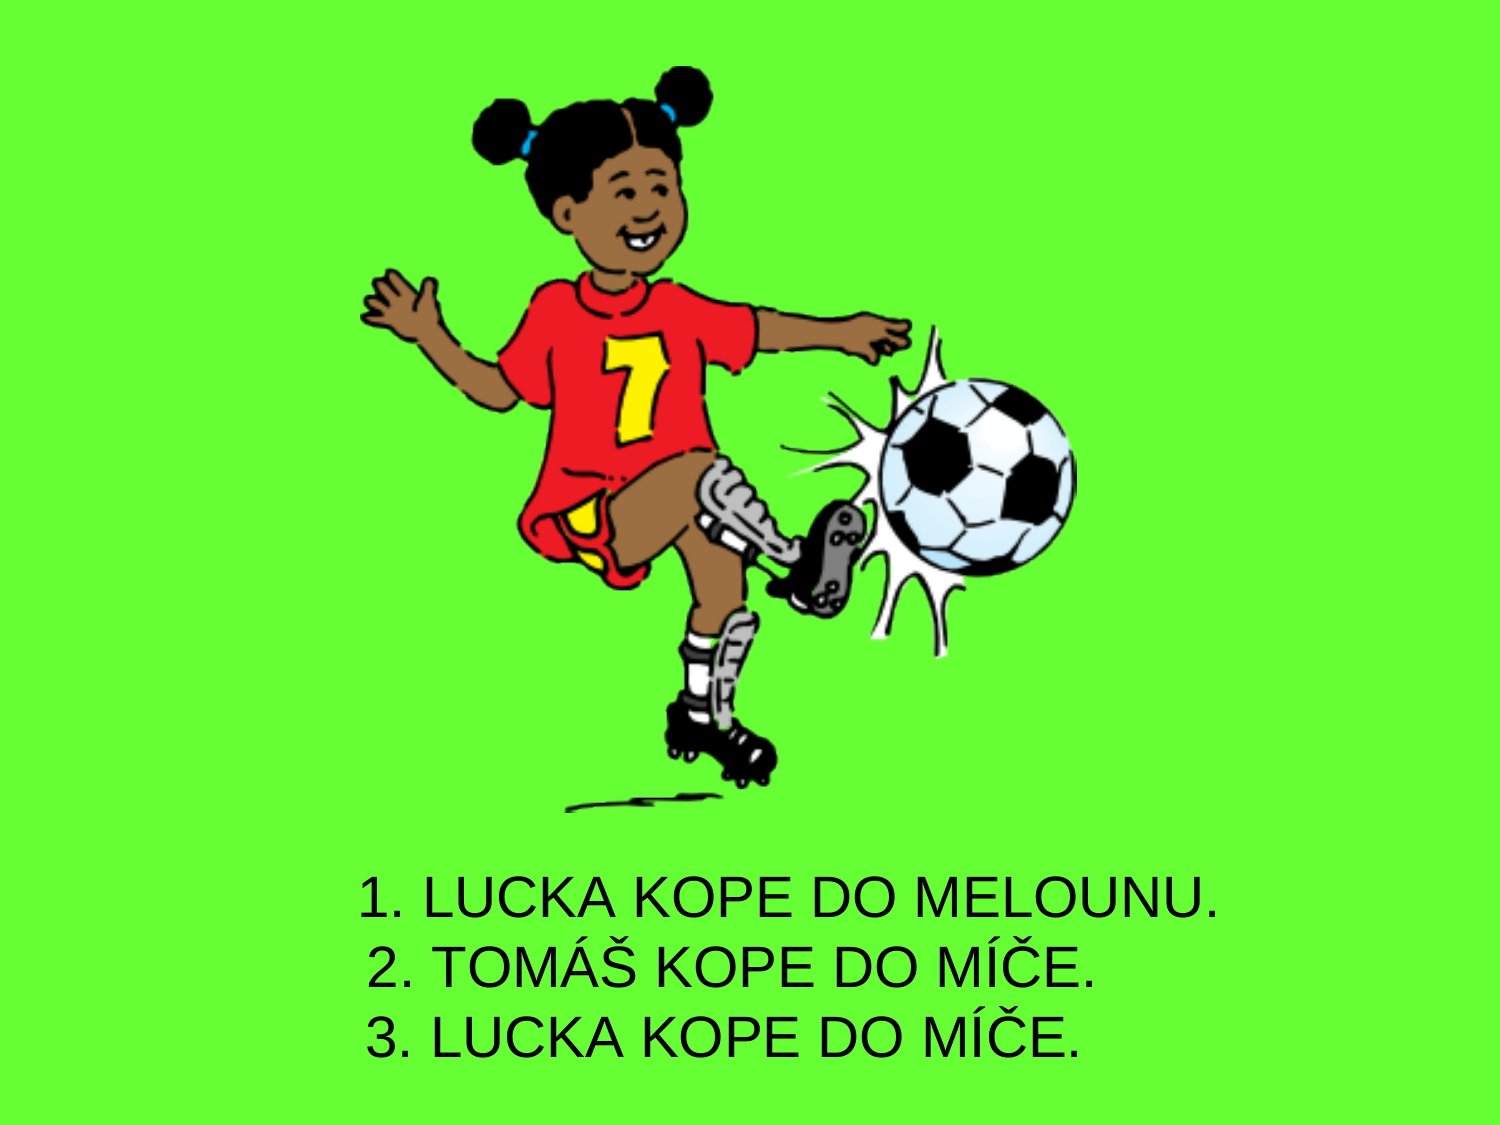

# 1. LUCKA KOPE DO MELOUNU. 2. TOMÁŠ KOPE DO MÍČE. 3. LUCKA KOPE DO MÍČE.